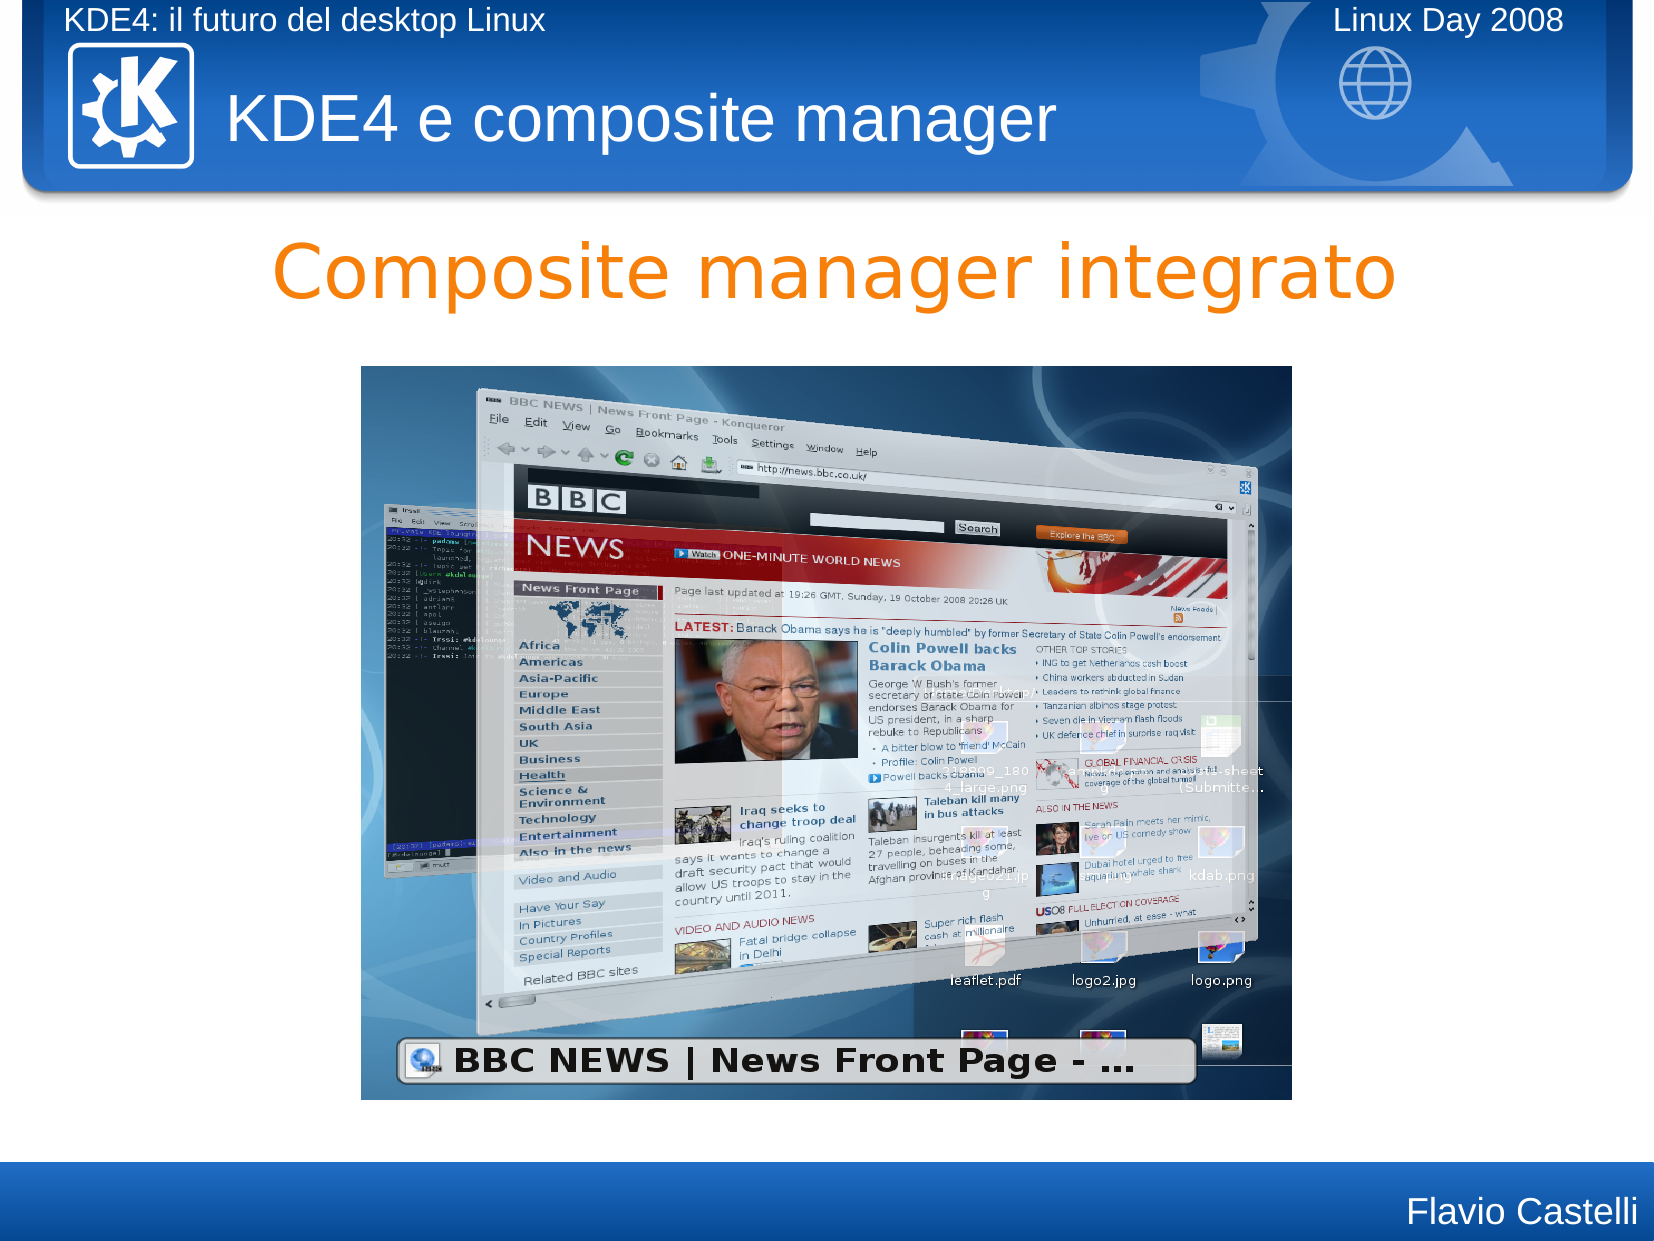

# KDE4 e composite manager
Composite manager integrato